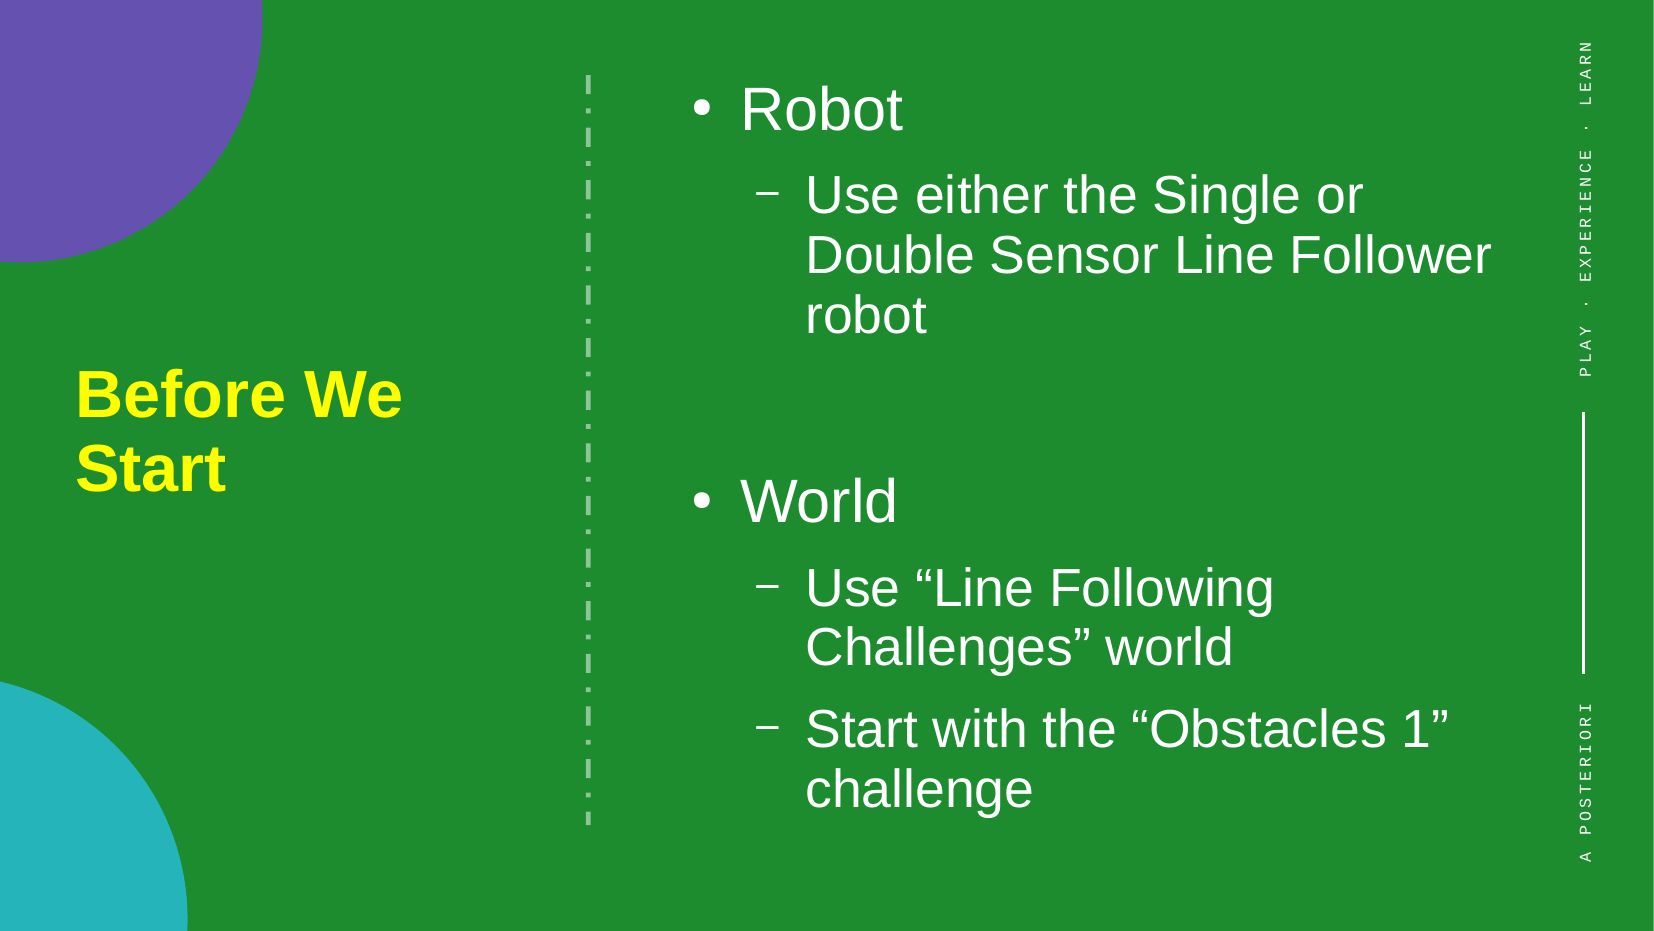

Robot
Use either the Single or Double Sensor Line Follower robot
World
Use “Line Following Challenges” world
Start with the “Obstacles 1” challenge
# Before We Start